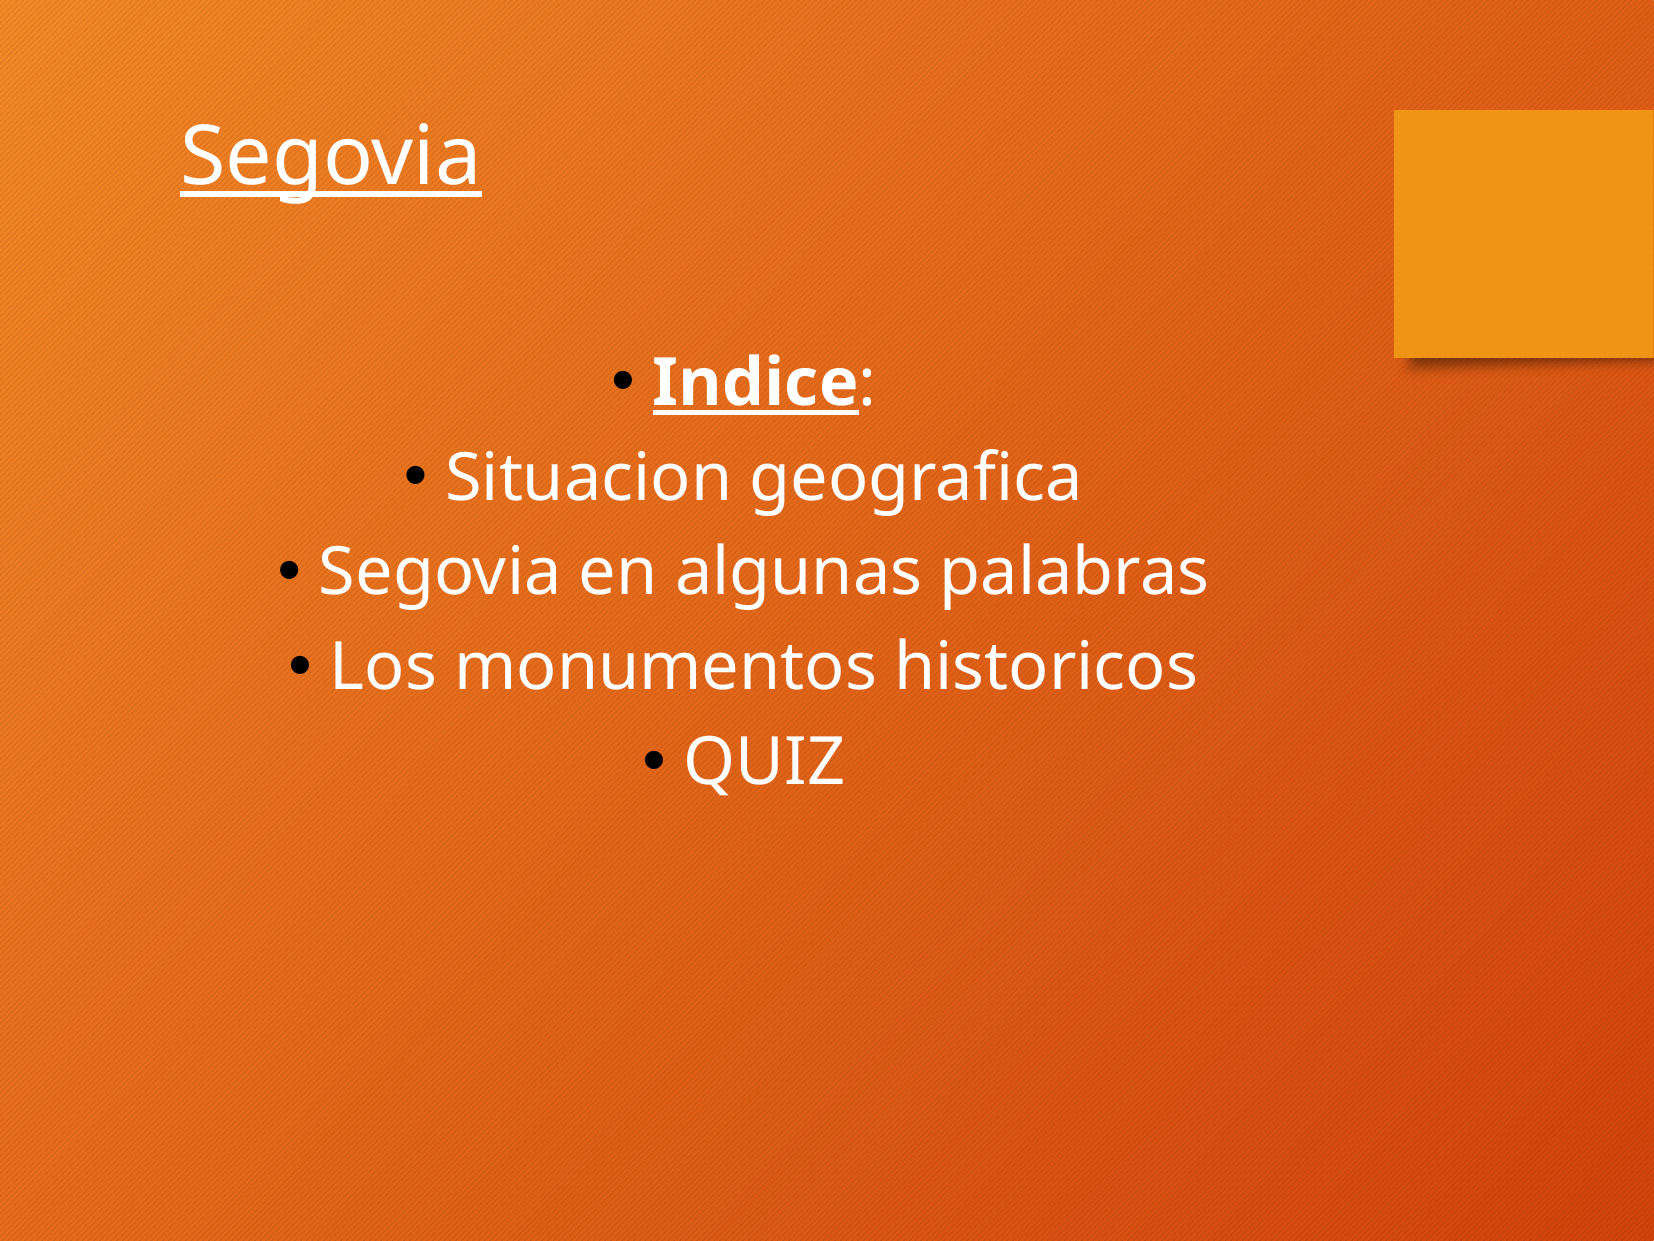

# Segovia
Indice:
Situacion geografica
Segovia en algunas palabras
Los monumentos historicos
QUIZ